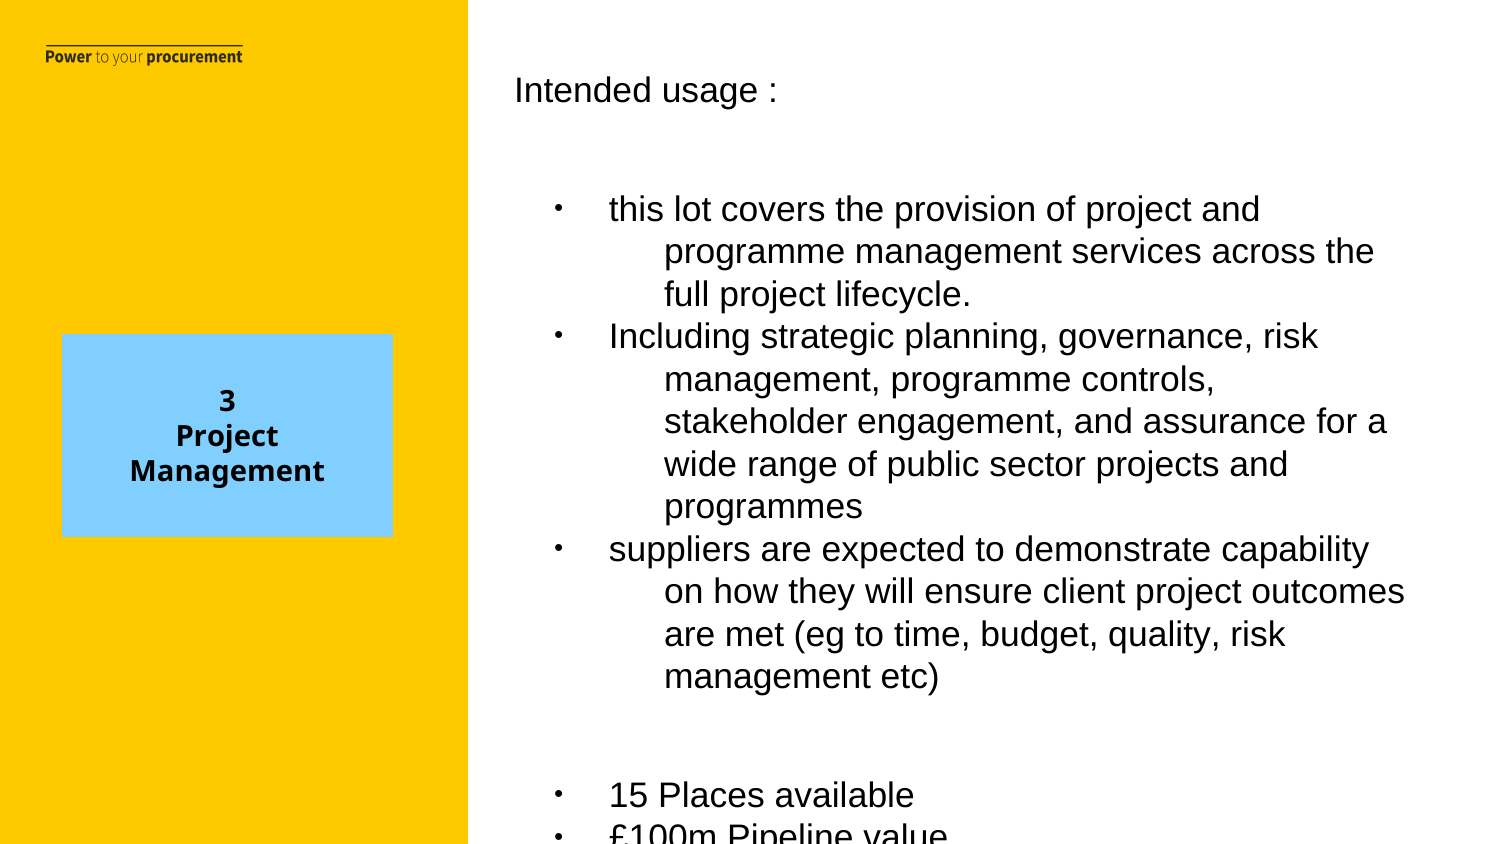

# Intended usage :
this lot covers the provision of project and programme management services across the full project lifecycle.
Including strategic planning, governance, risk management, programme controls, stakeholder engagement, and assurance for a wide range of public sector projects and programmes
suppliers are expected to demonstrate capability on how they will ensure client project outcomes are met (eg to time, budget, quality, risk management etc)
15 Places available
£100m Pipeline value
3
Project Management